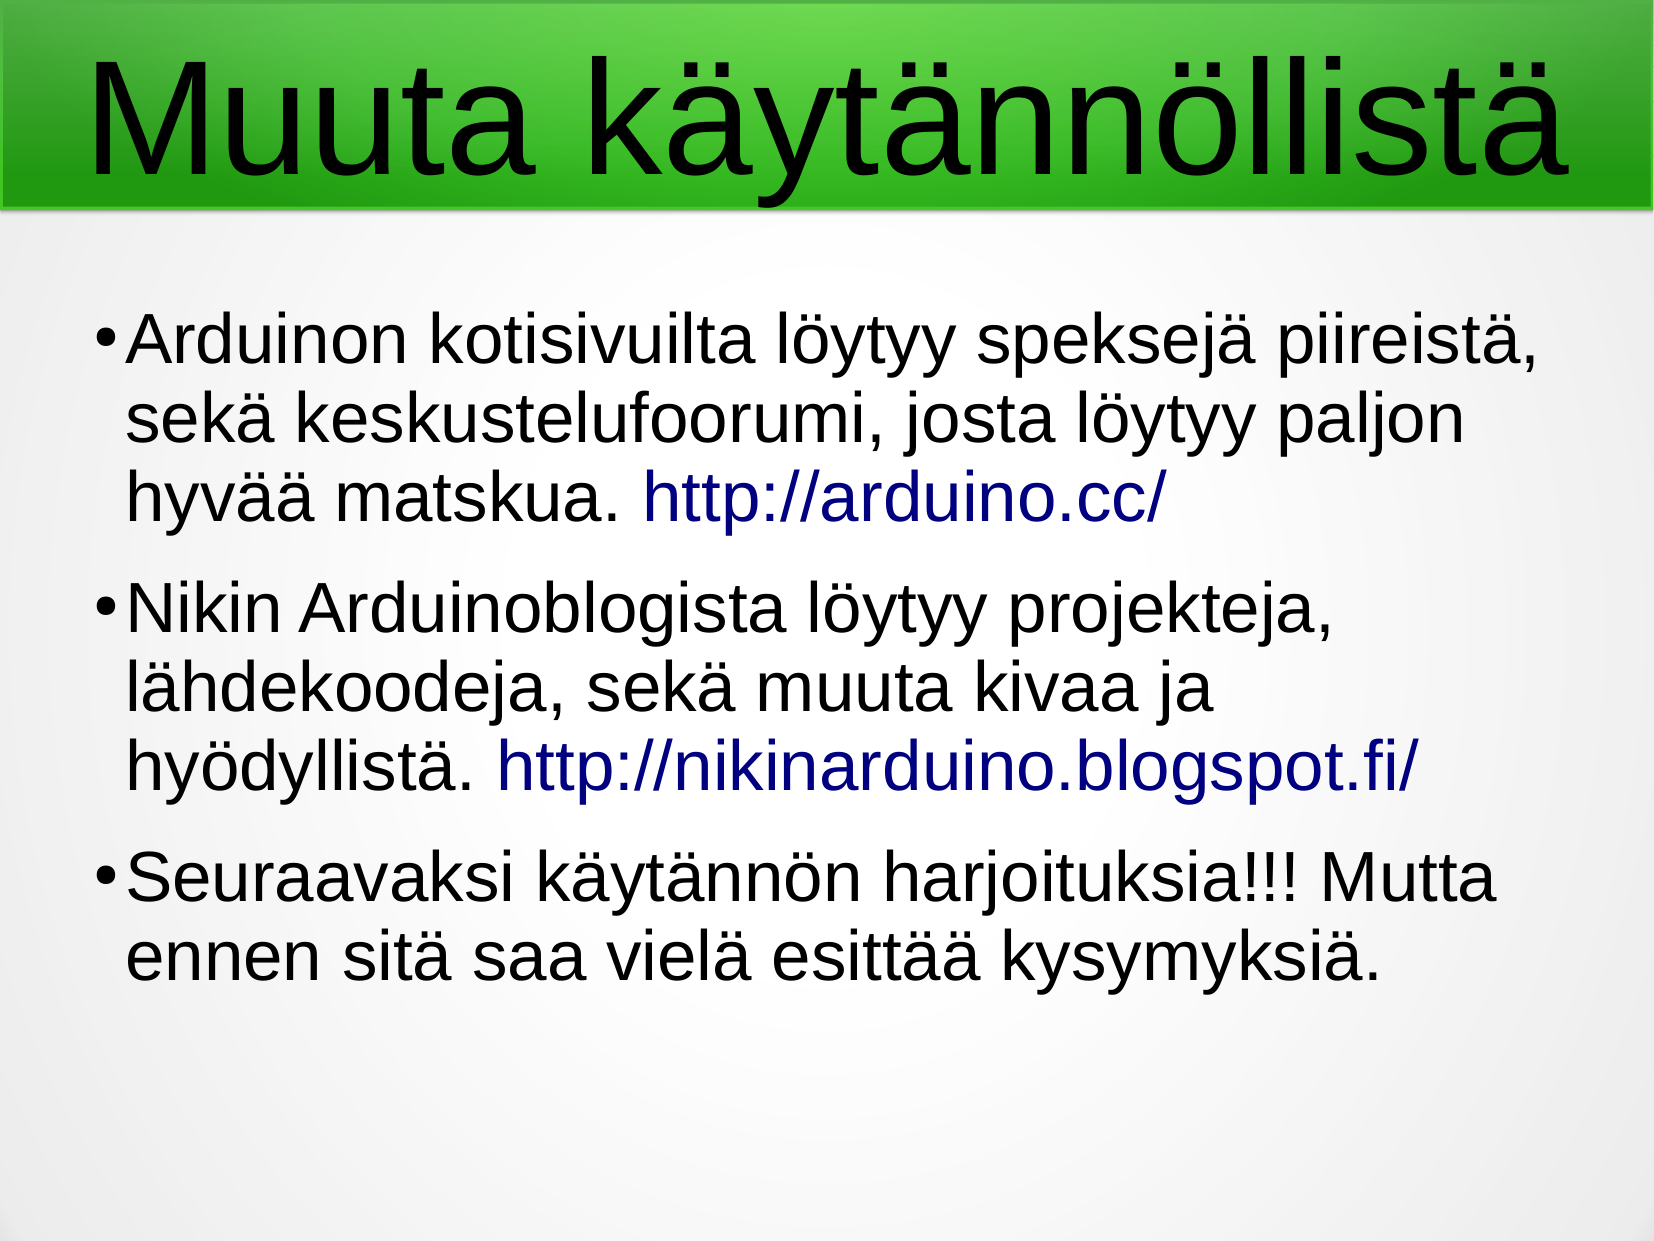

# Muuta käytännöllistä
Arduinon kotisivuilta löytyy speksejä piireistä, sekä keskustelufoorumi, josta löytyy paljon hyvää matskua. http://arduino.cc/
Nikin Arduinoblogista löytyy projekteja, lähdekoodeja, sekä muuta kivaa ja hyödyllistä. http://nikinarduino.blogspot.fi/
Seuraavaksi käytännön harjoituksia!!! Mutta ennen sitä saa vielä esittää kysymyksiä.